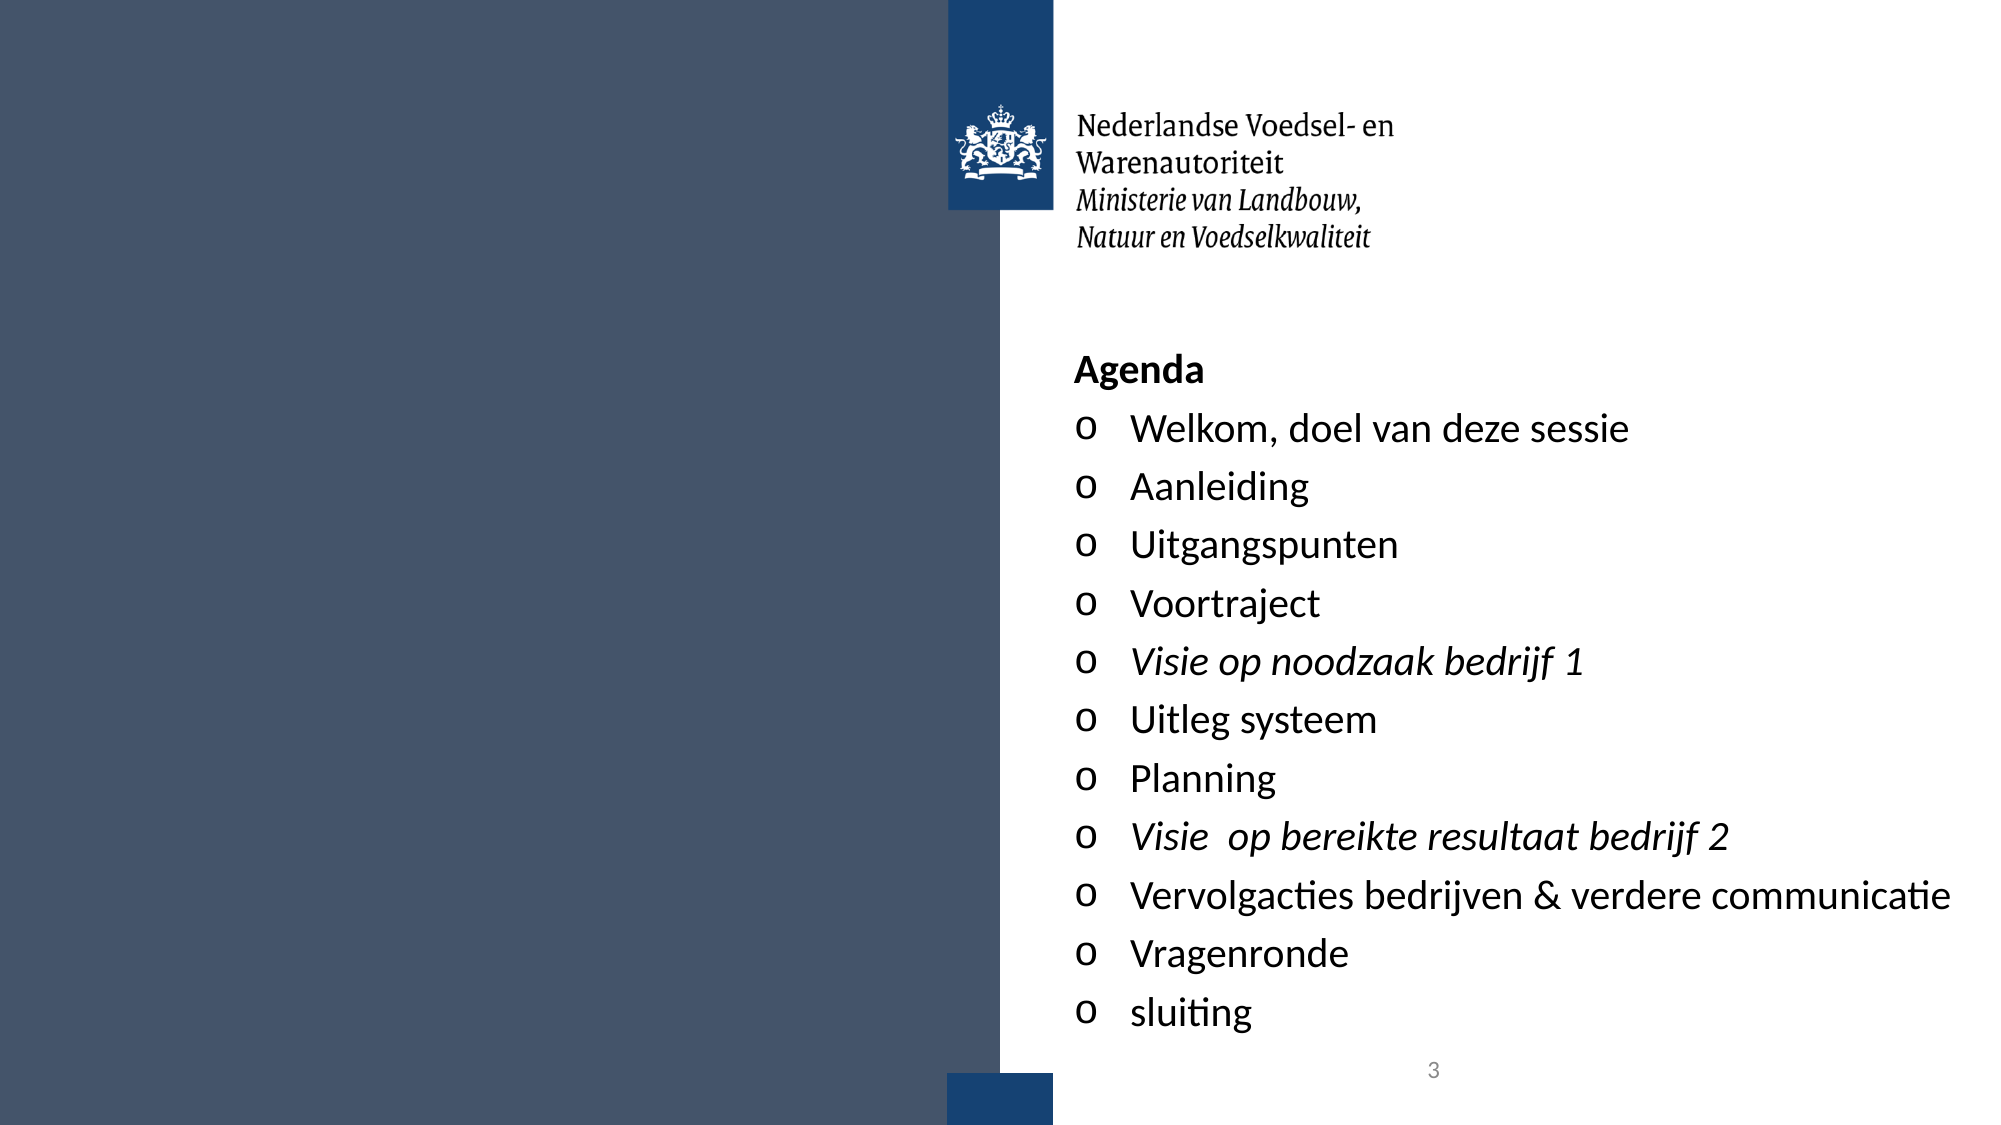

Agenda
Welkom, doel van deze sessie
Aanleiding
Uitgangspunten
Voortraject
Visie op noodzaak bedrijf 1
Uitleg systeem
Planning
Visie op bereikte resultaat bedrijf 2
Vervolgacties bedrijven & verdere communicatie
Vragenronde
sluiting